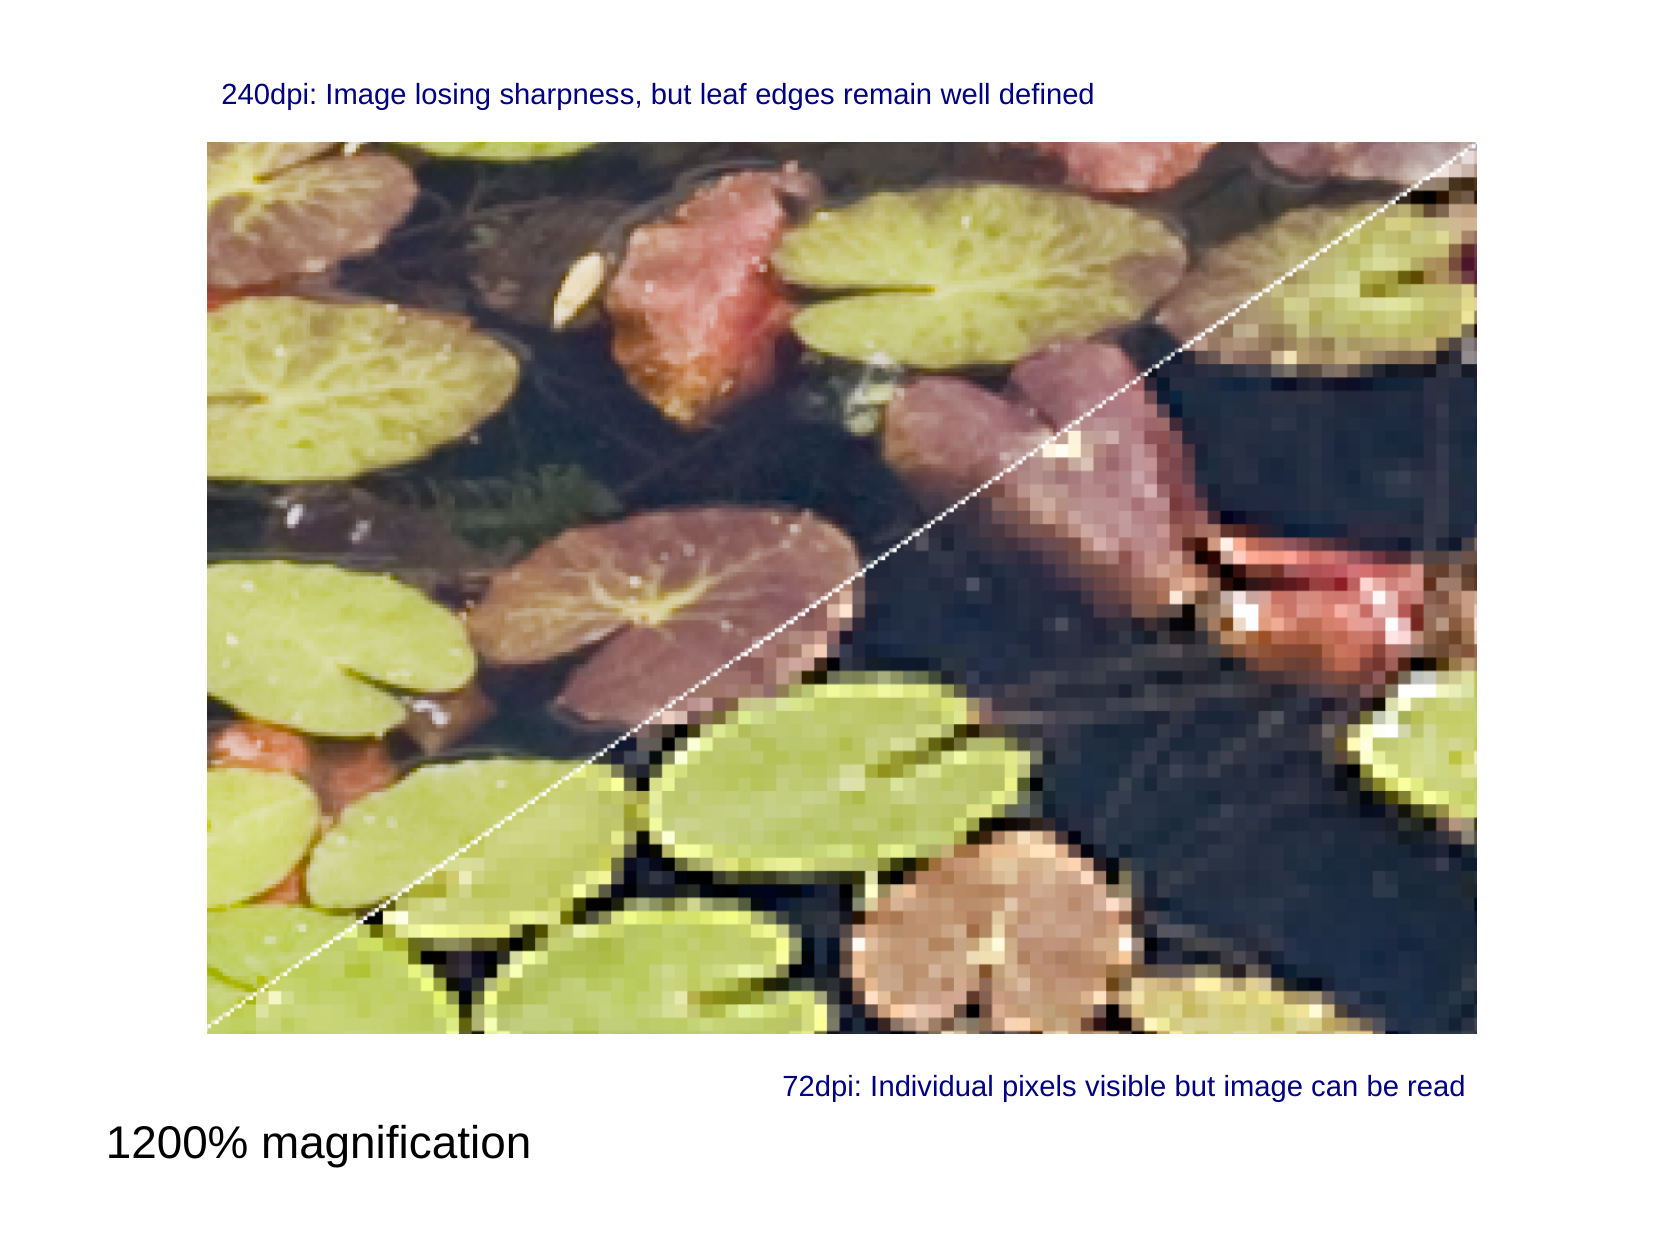

240dpi: Image losing sharpness, but leaf edges remain well defined
72dpi: Individual pixels visible but image can be read
1200% magnification